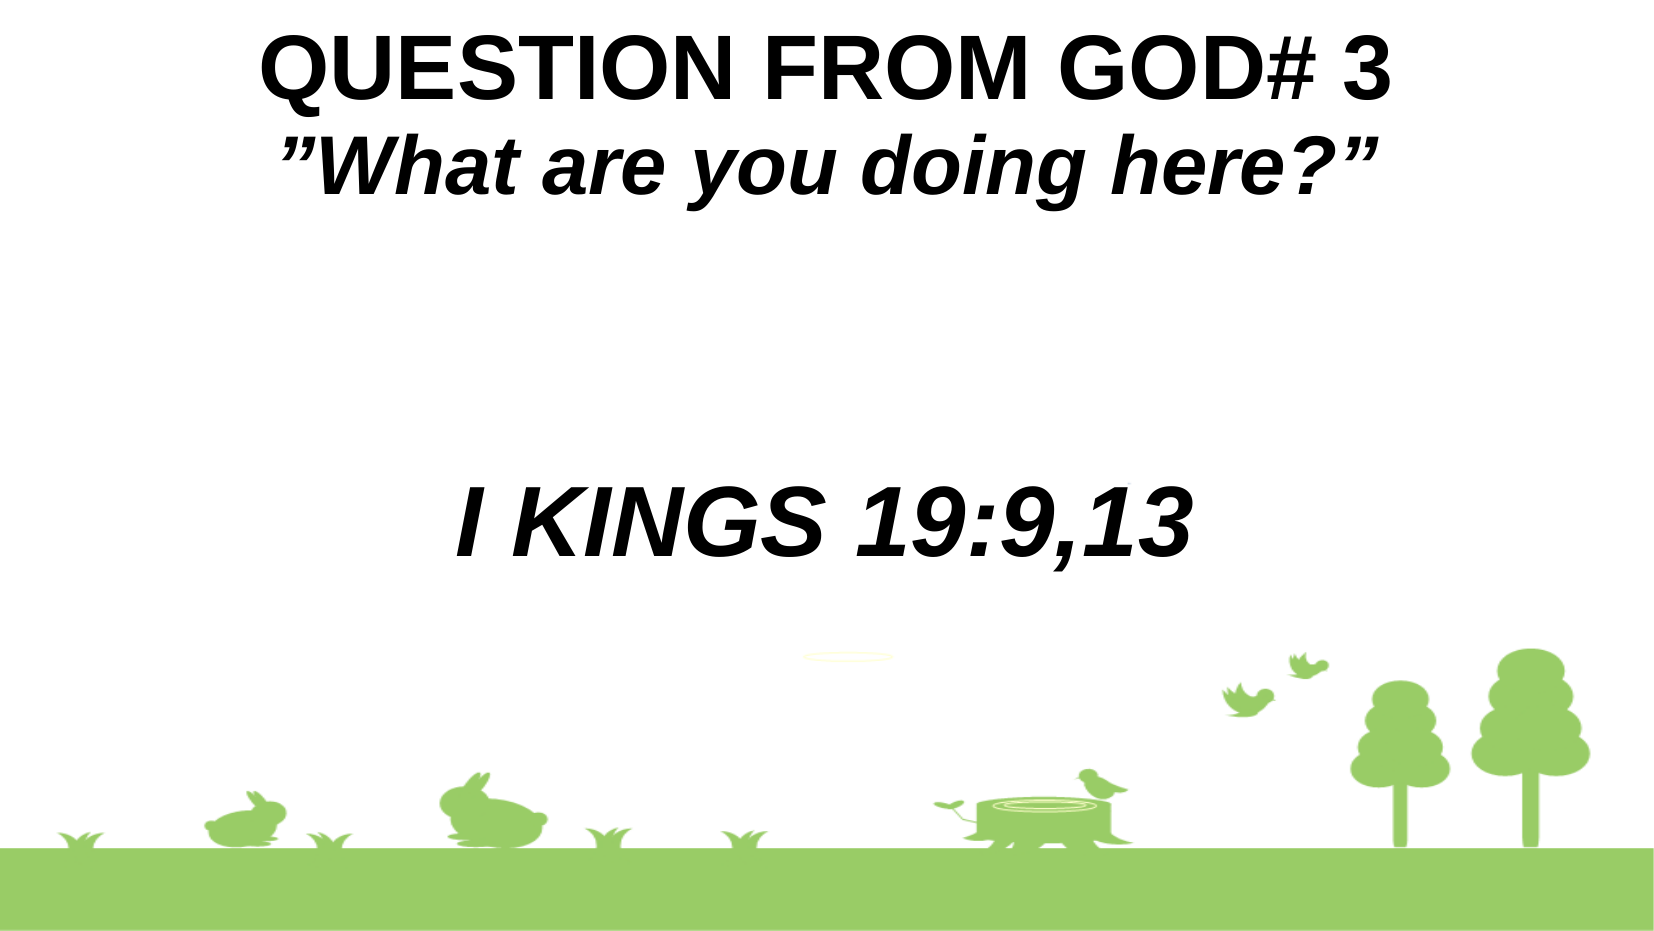

# QUESTION FROM GOD# 3 ”What are you doing here?”
I KINGS 19:9,13